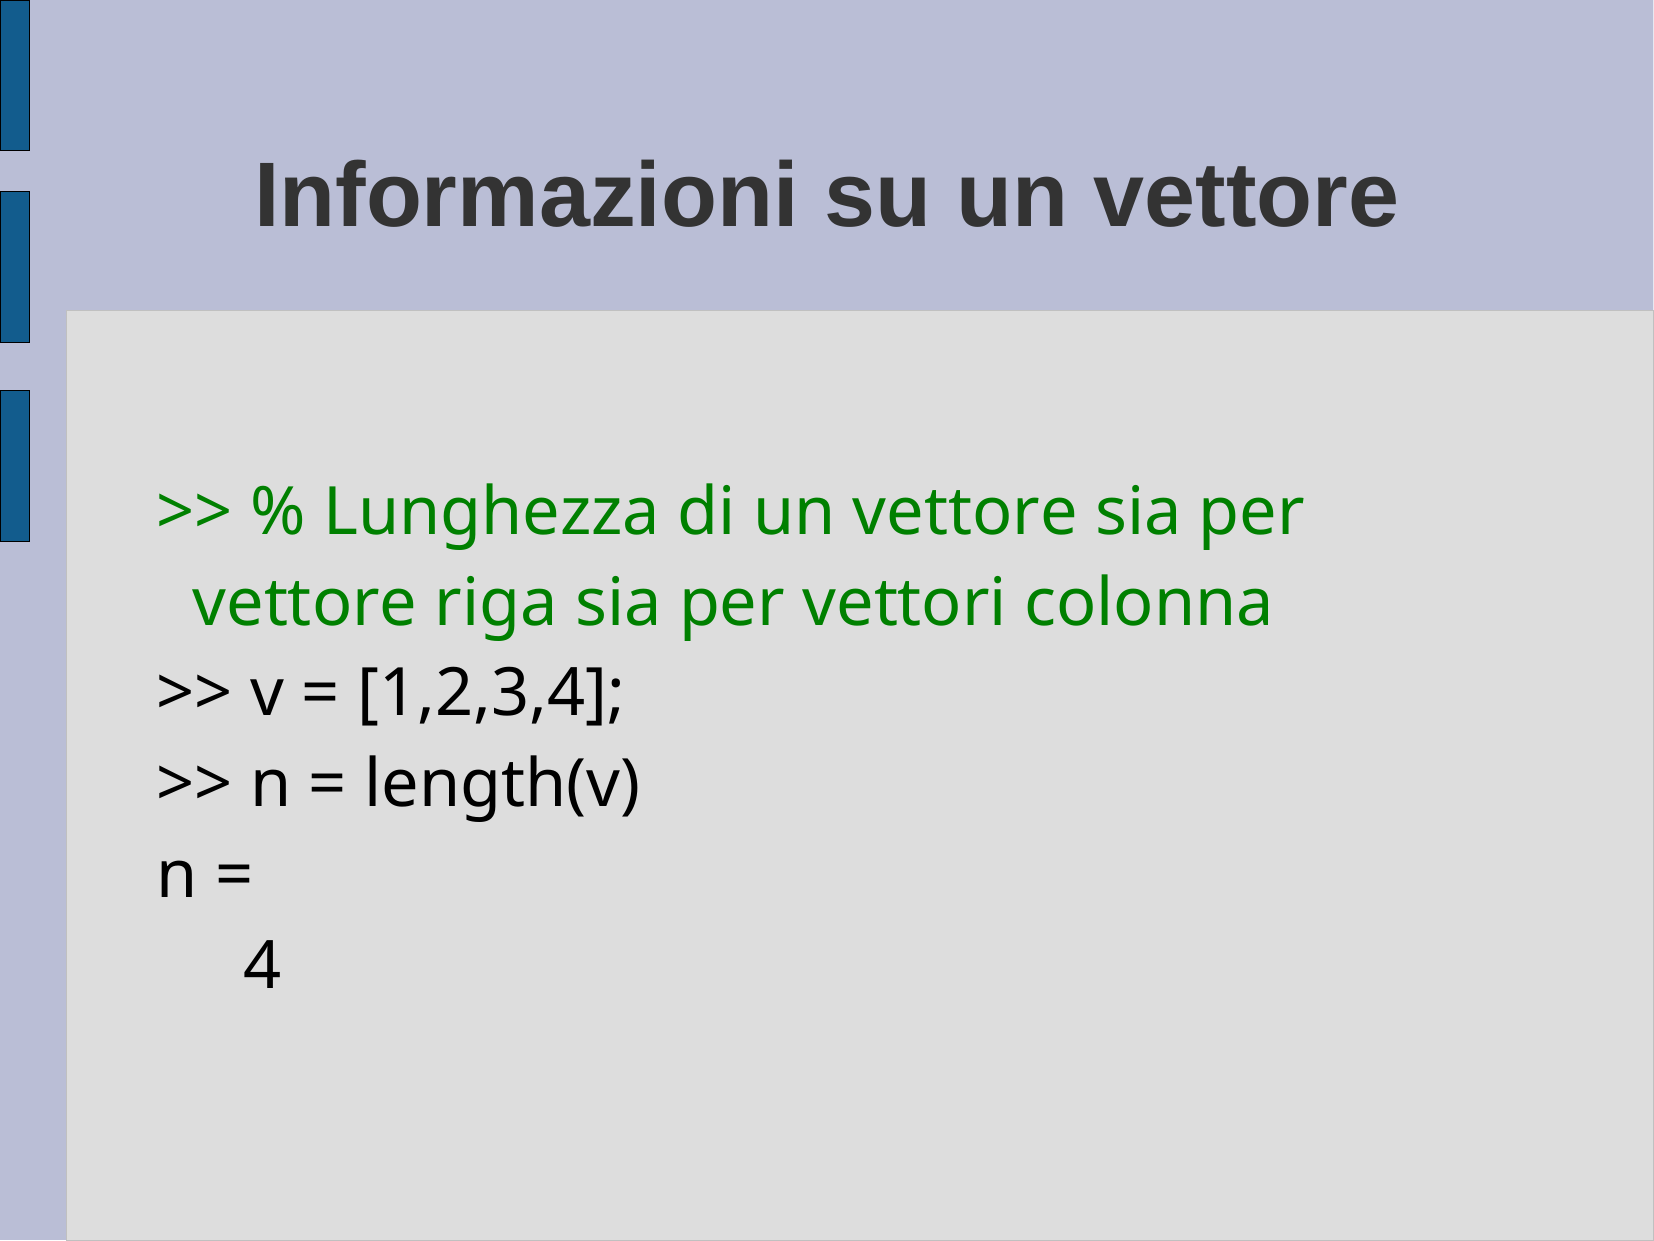

# Informazioni su un vettore
>> % Lunghezza di un vettore sia per vettore riga sia per vettori colonna
>> v = [1,2,3,4];
>> n = length(v)
n =
 4